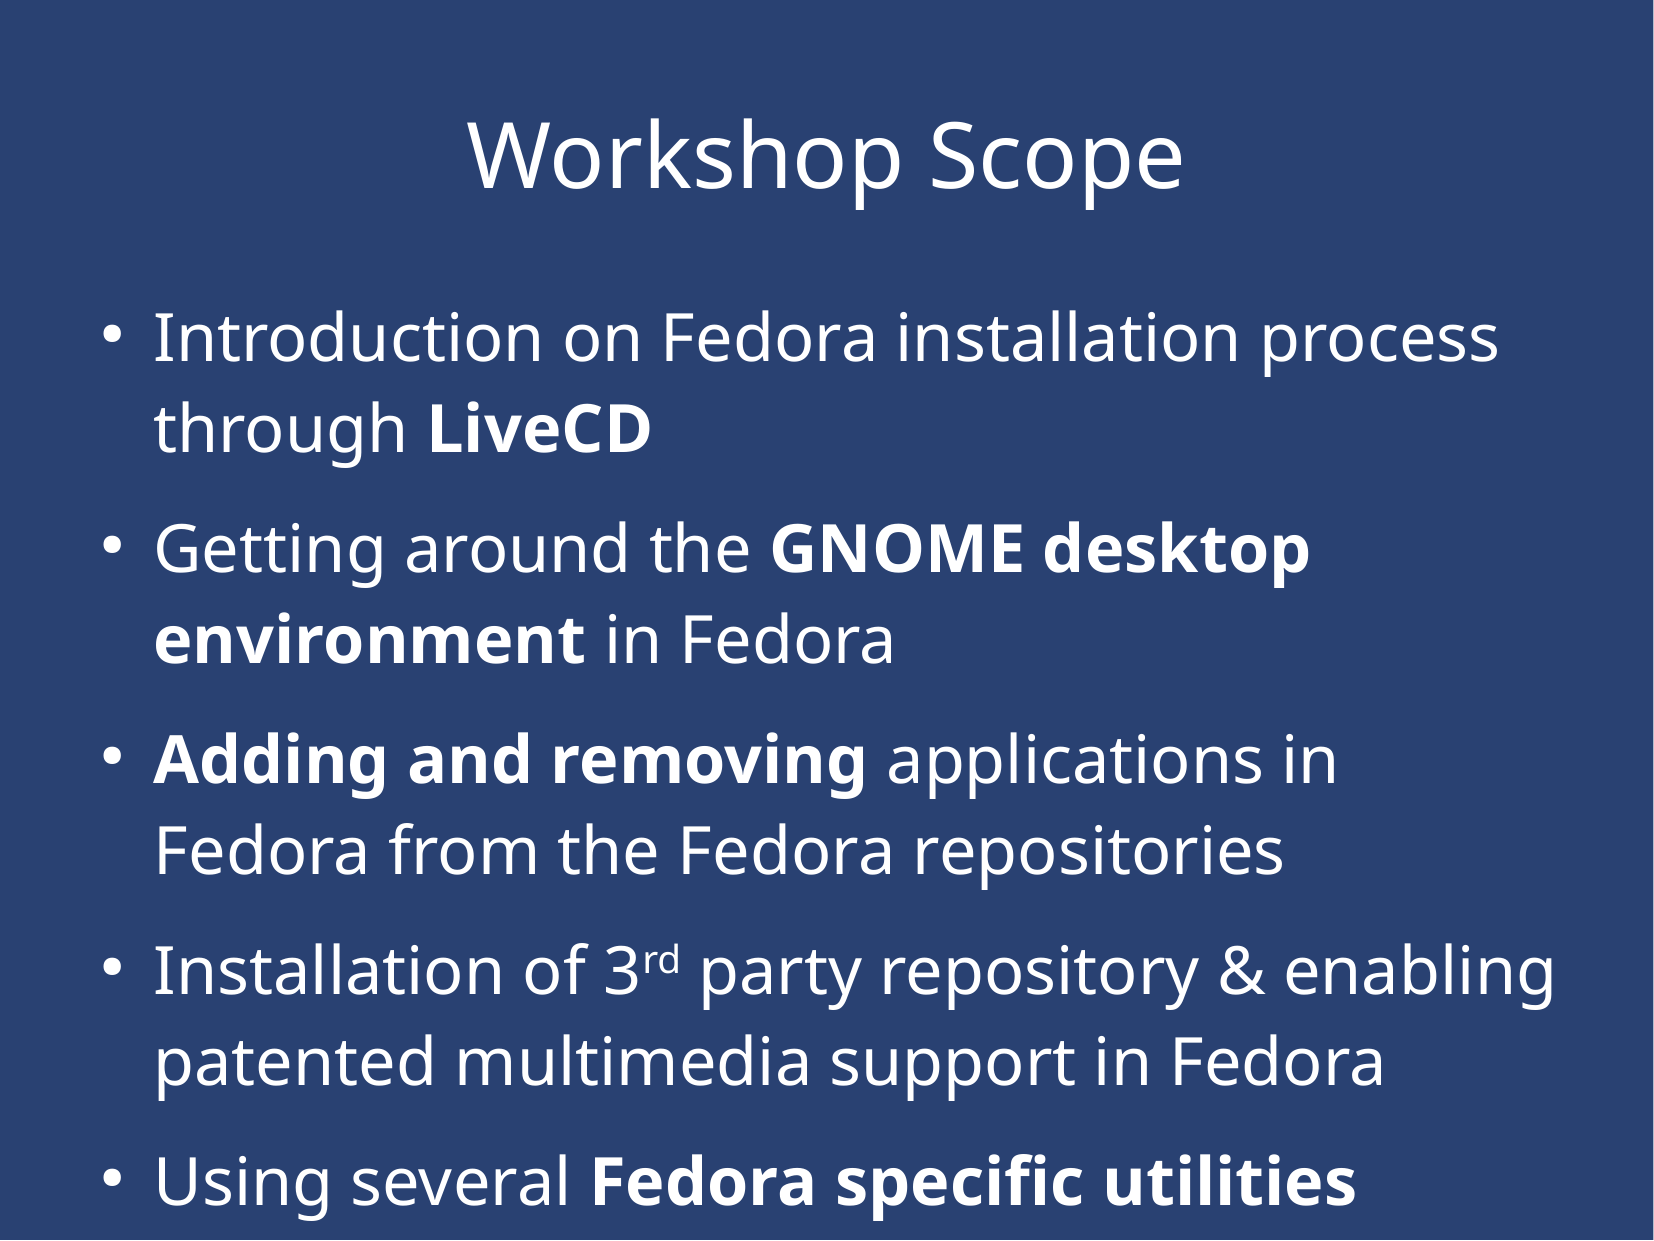

# Workshop Scope
Introduction on Fedora installation process through LiveCD
Getting around the GNOME desktop environment in Fedora
Adding and removing applications in Fedora from the Fedora repositories
Installation of 3rd party repository & enabling patented multimedia support in Fedora
Using several Fedora specific utilities
Quick http server using Apache